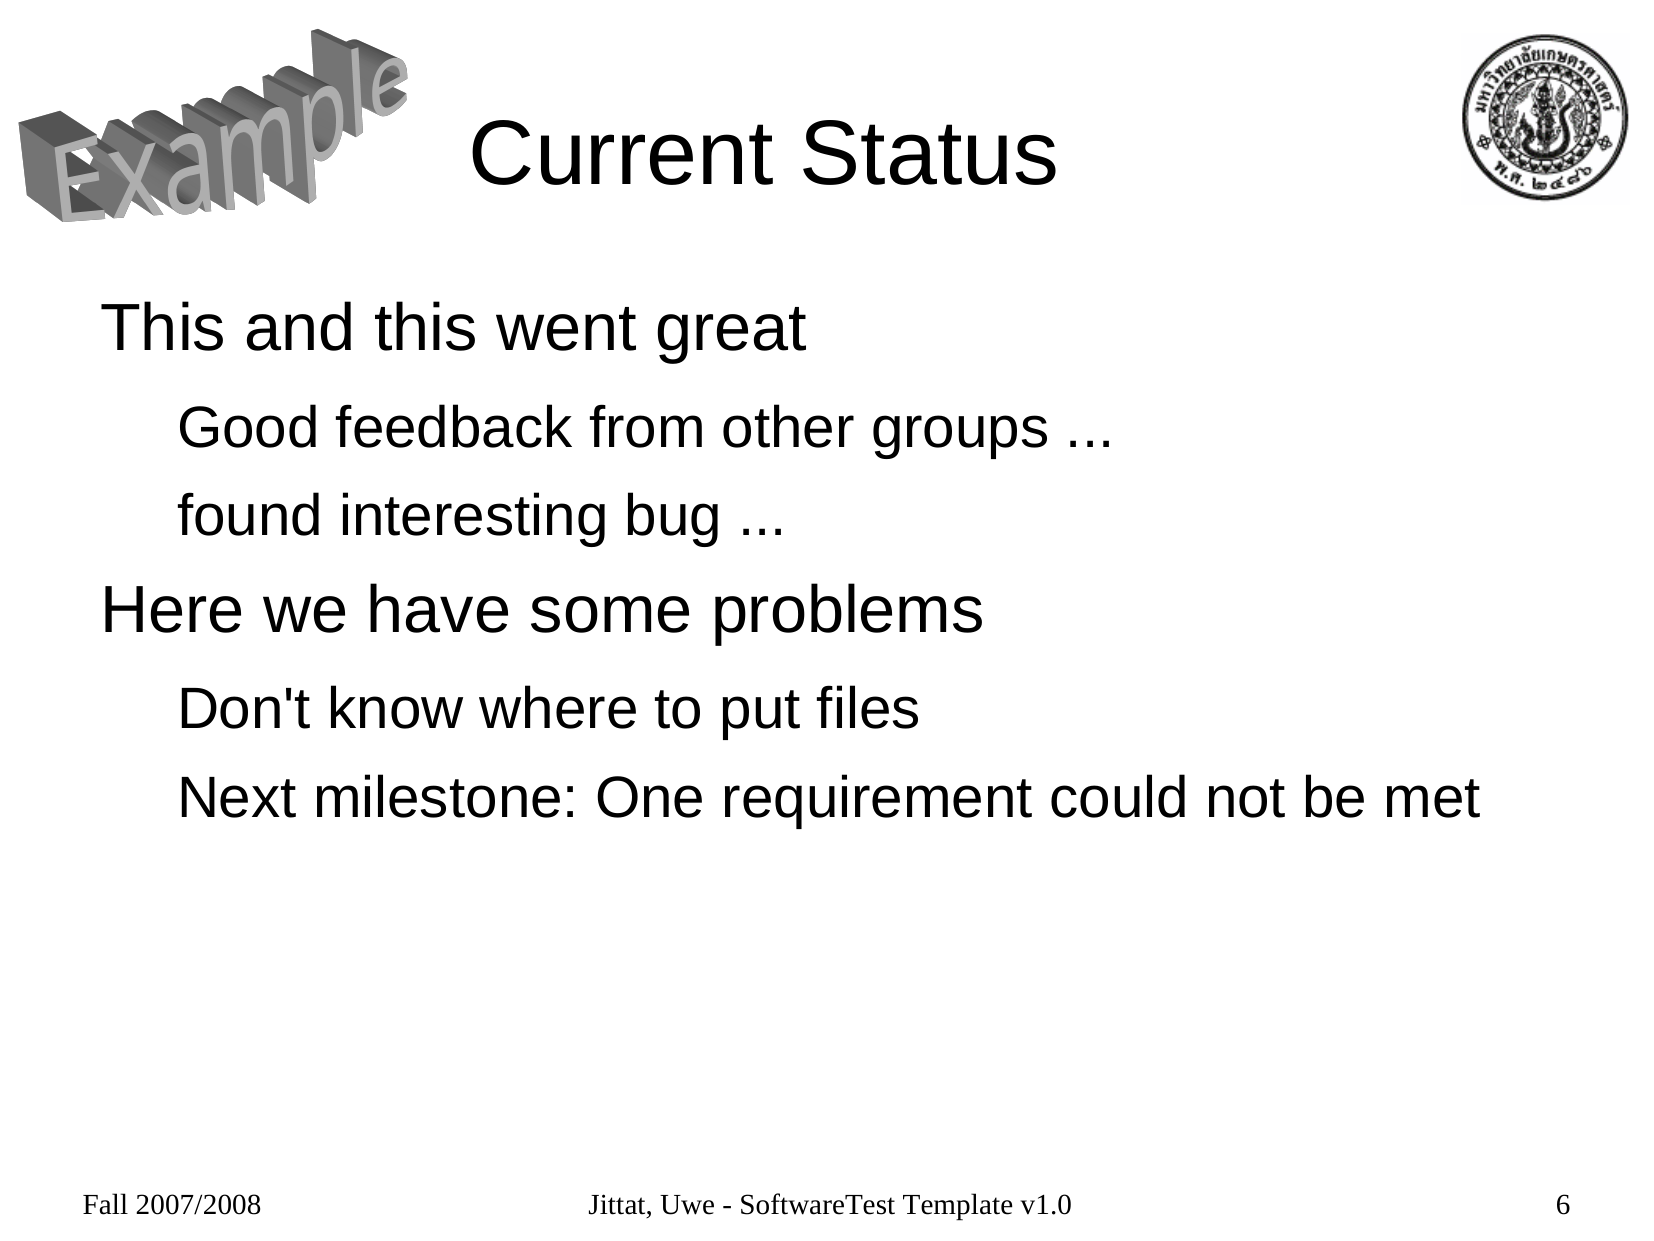

# Current Status
This and this went great
Good feedback from other groups ...
found interesting bug ...
Here we have some problems
Don't know where to put files
Next milestone: One requirement could not be met
Fall 2007/2008
 Jittat, Uwe - SoftwareTest Template v1.0
6